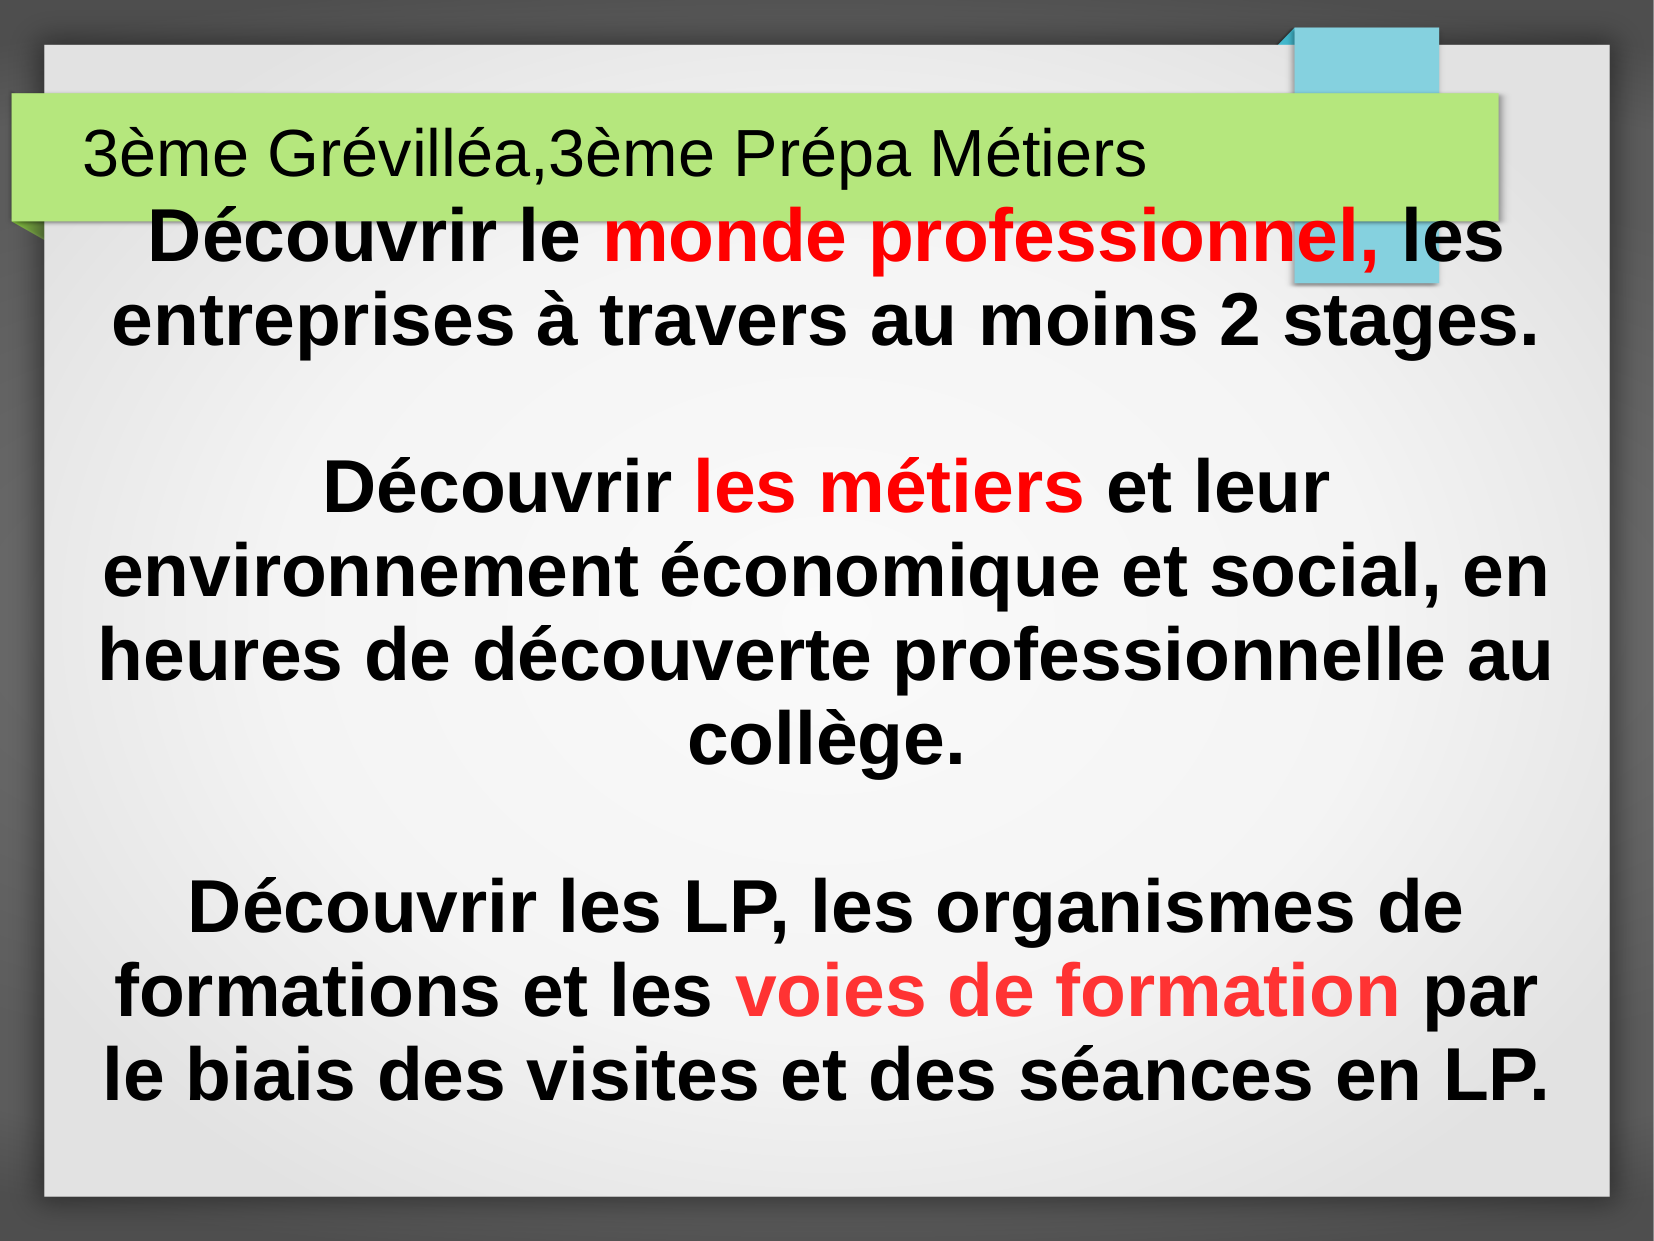

# 3ème Grévilléa,3ème Prépa Métiers
Découvrir le monde professionnel, les entreprises à travers au moins 2 stages.
Découvrir les métiers et leur environnement économique et social, en heures de découverte professionnelle au collège.
Découvrir les LP, les organismes de formations et les voies de formation par le biais des visites et des séances en LP.